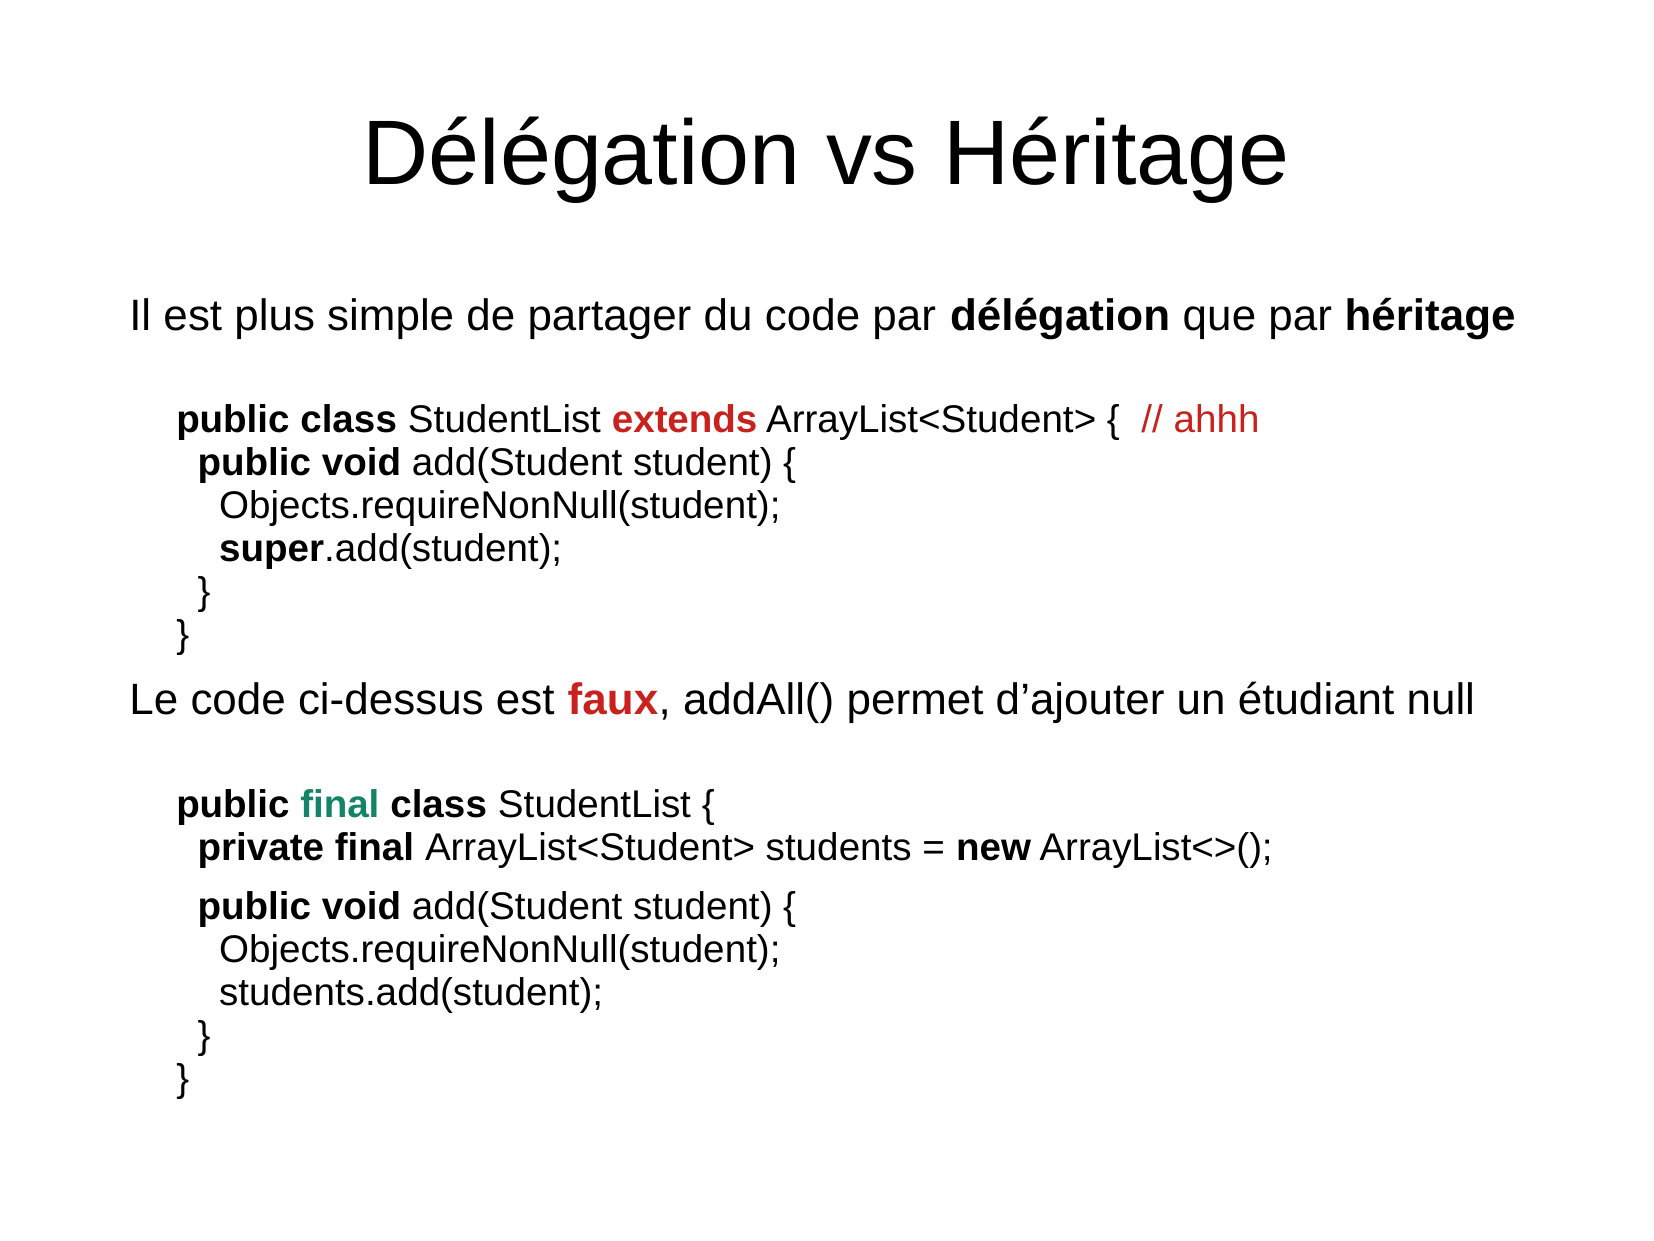

# Délégation vs Héritage
Il est plus simple de partager du code par délégation que par héritage
public class StudentList extends ArrayList<Student> { // ahhh
 public void add(Student student) {
 Objects.requireNonNull(student);
 super.add(student);
 }
}
Le code ci-dessus est faux, addAll() permet d’ajouter un étudiant null
public final class StudentList {
 private final ArrayList<Student> students = new ArrayList<>();
 public void add(Student student) {
 Objects.requireNonNull(student);
 students.add(student);
 }
}